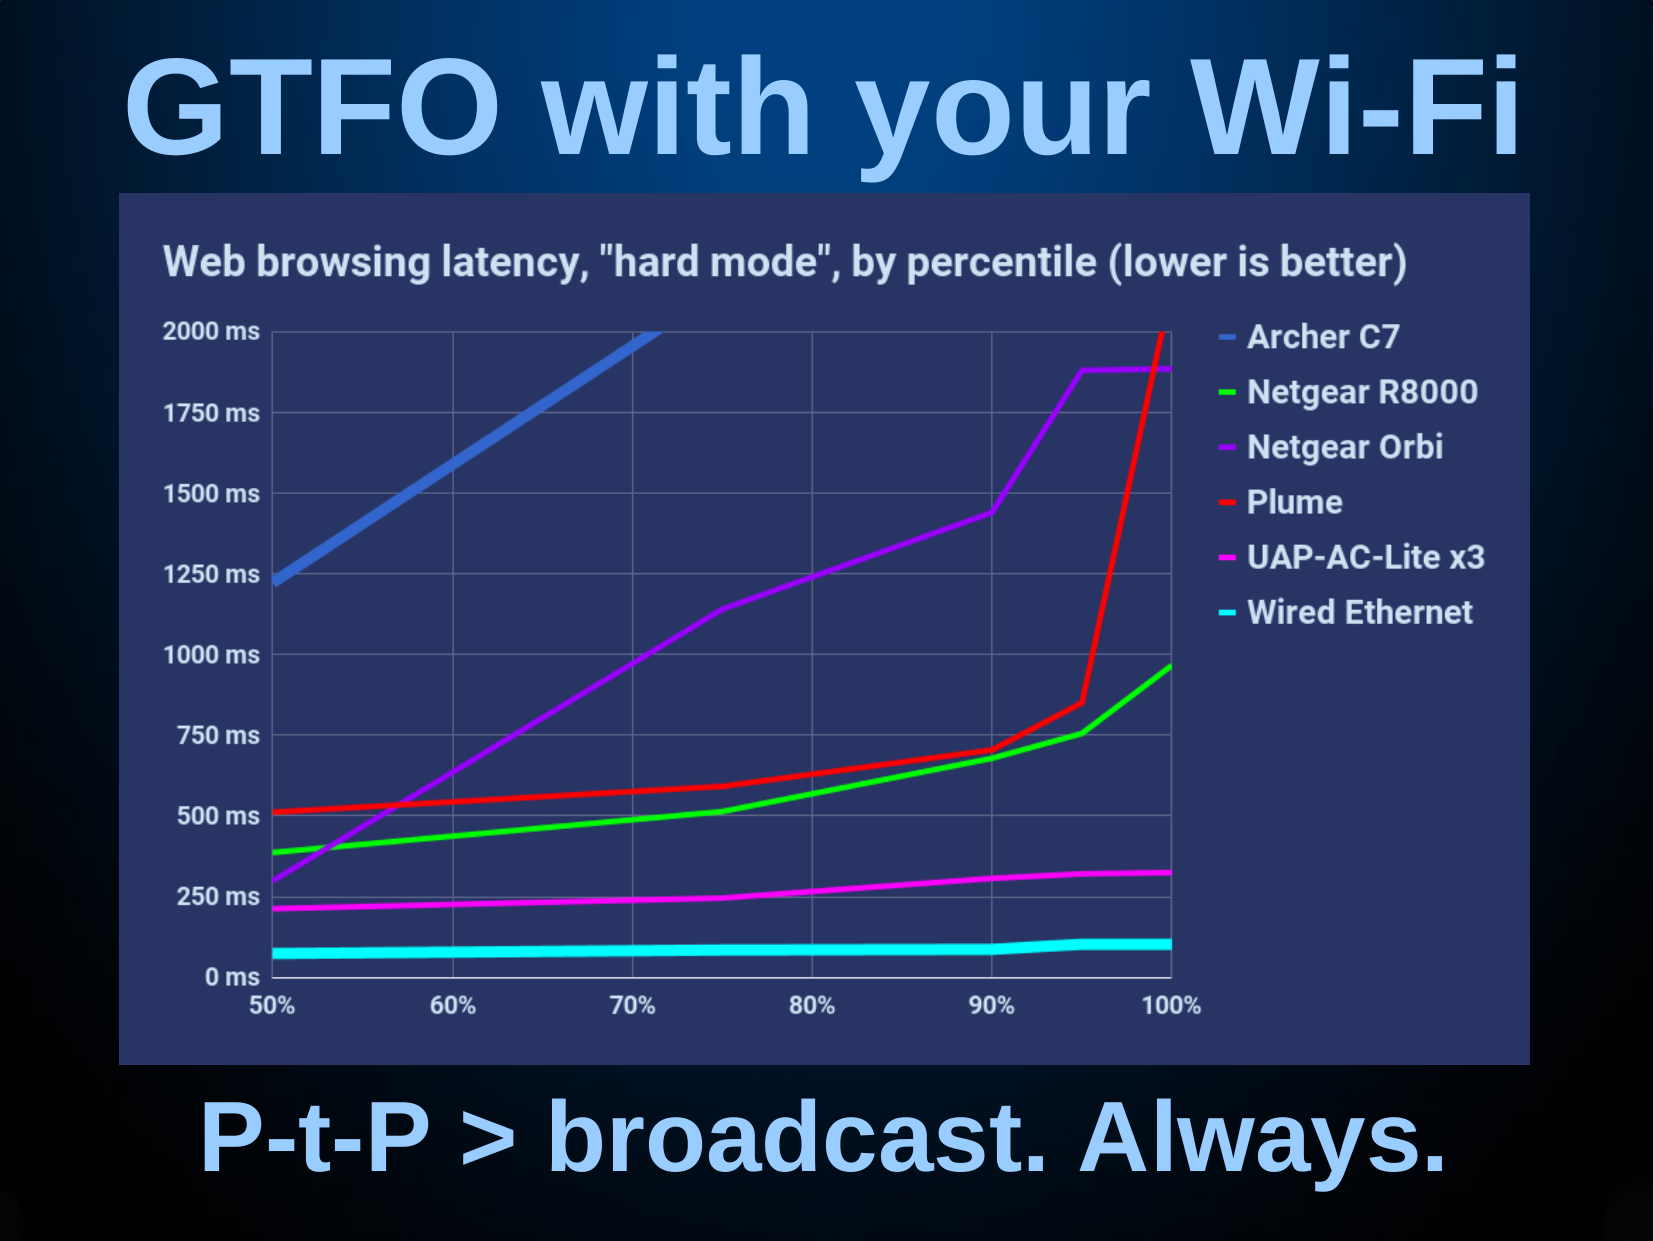

# GTFO with your Wi-Fi
P-t-P > broadcast. Always.